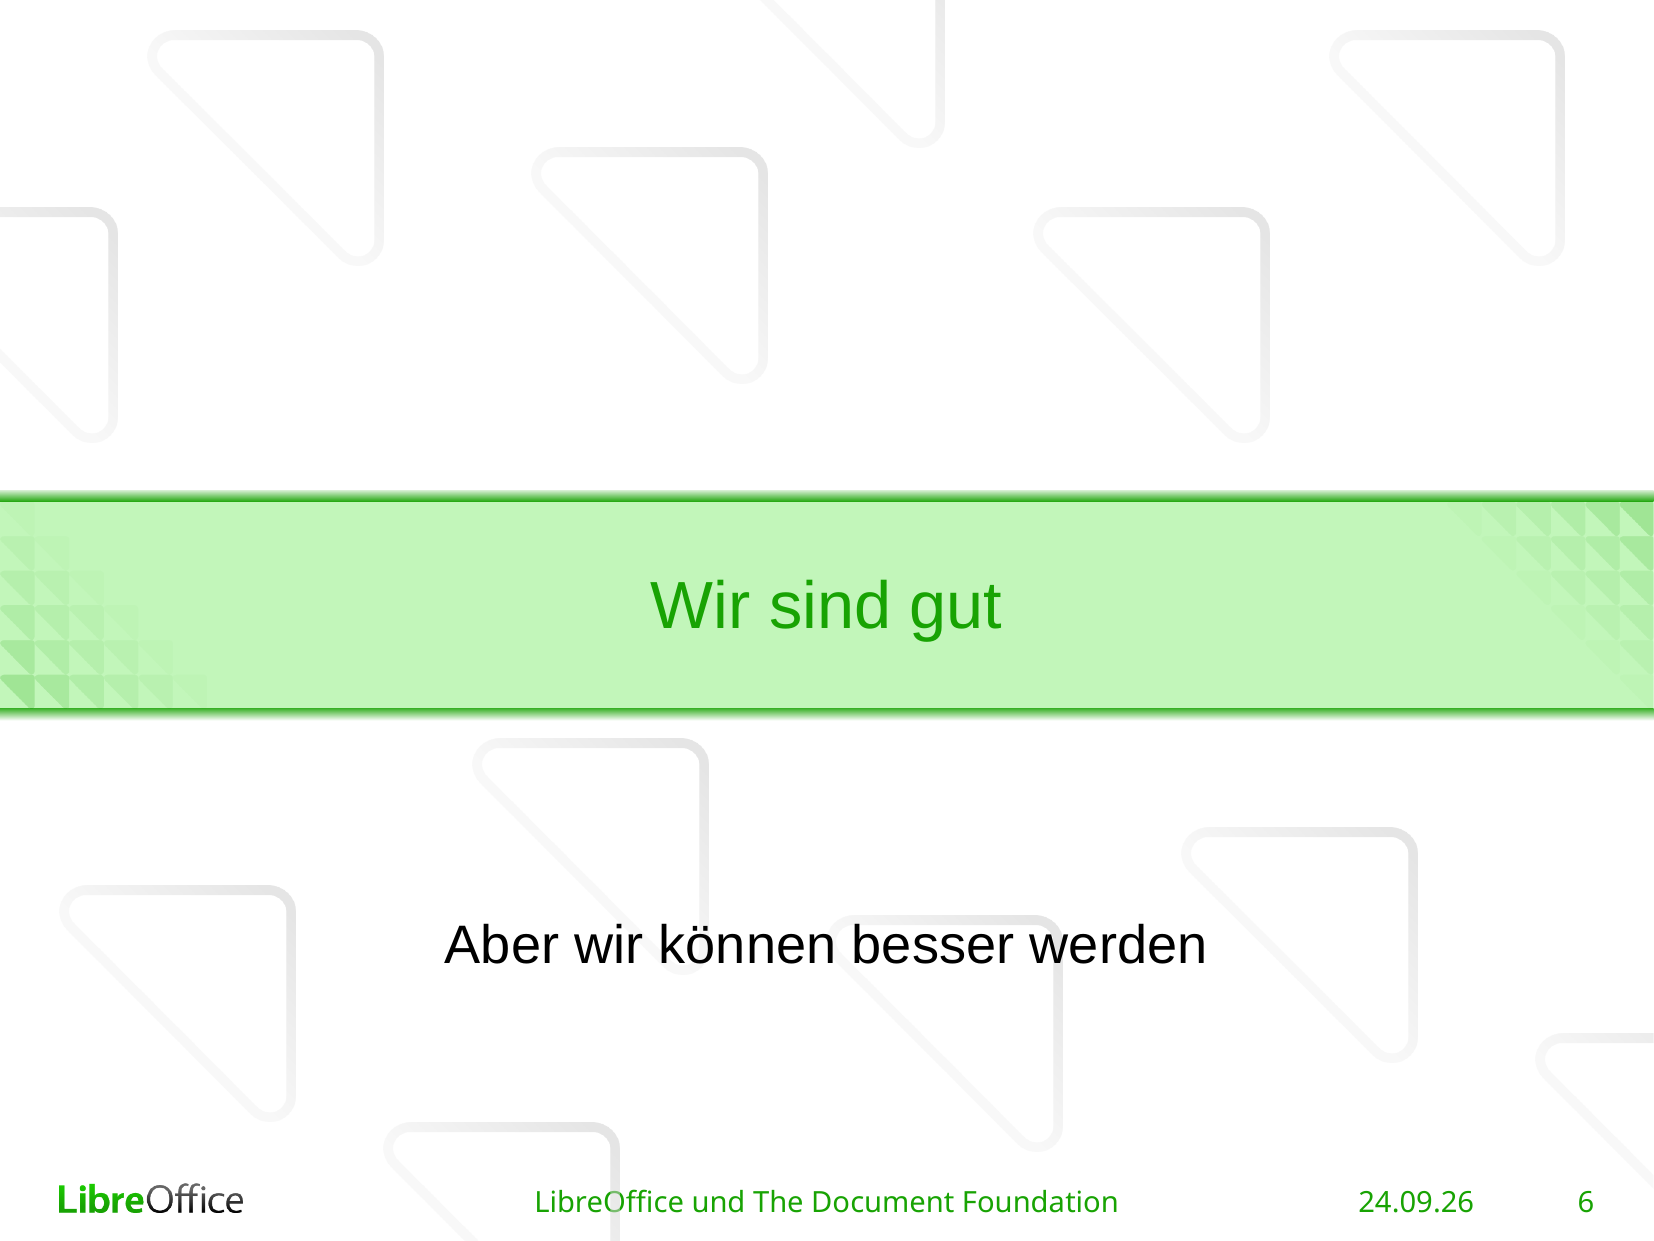

# Wir sind gut
Aber wir können besser werden
LibreOffice und The Document Foundation
6